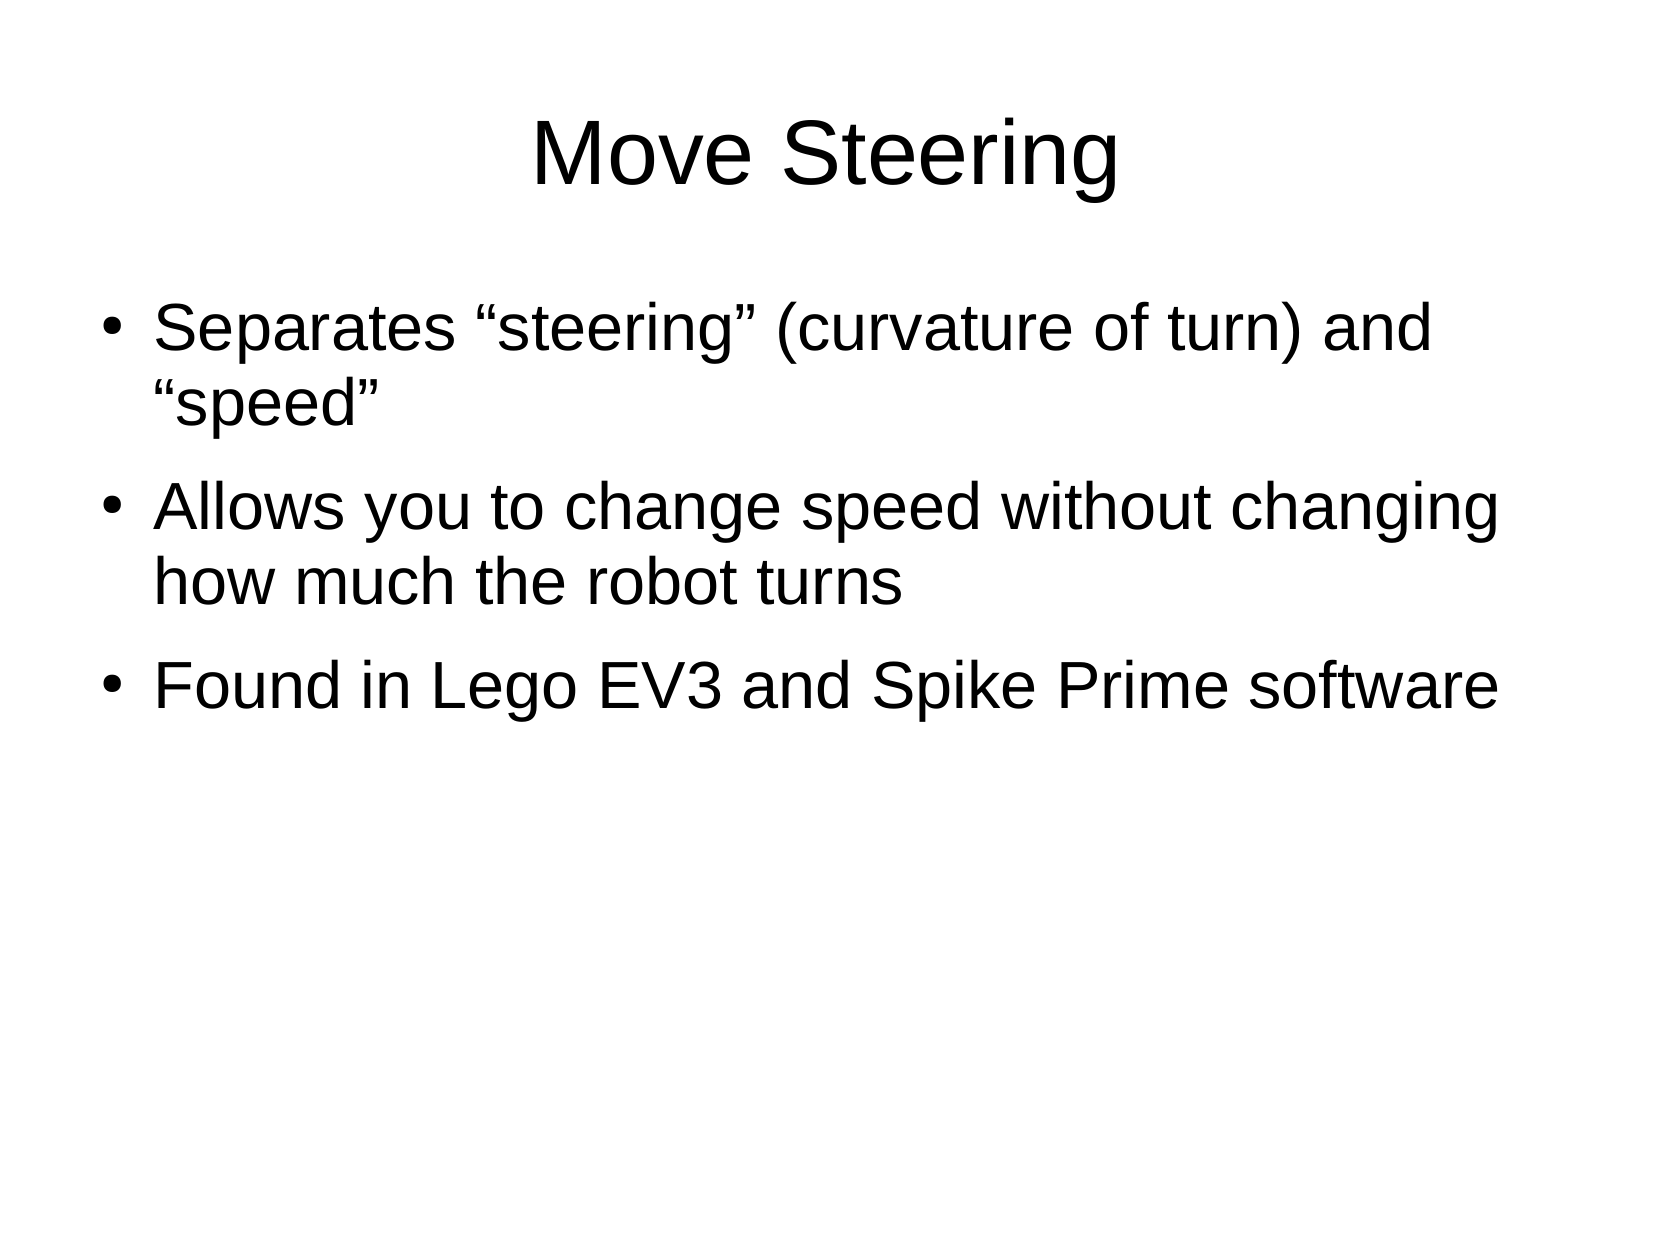

# Move Steering
Separates “steering” (curvature of turn) and “speed”
Allows you to change speed without changing how much the robot turns
Found in Lego EV3 and Spike Prime software